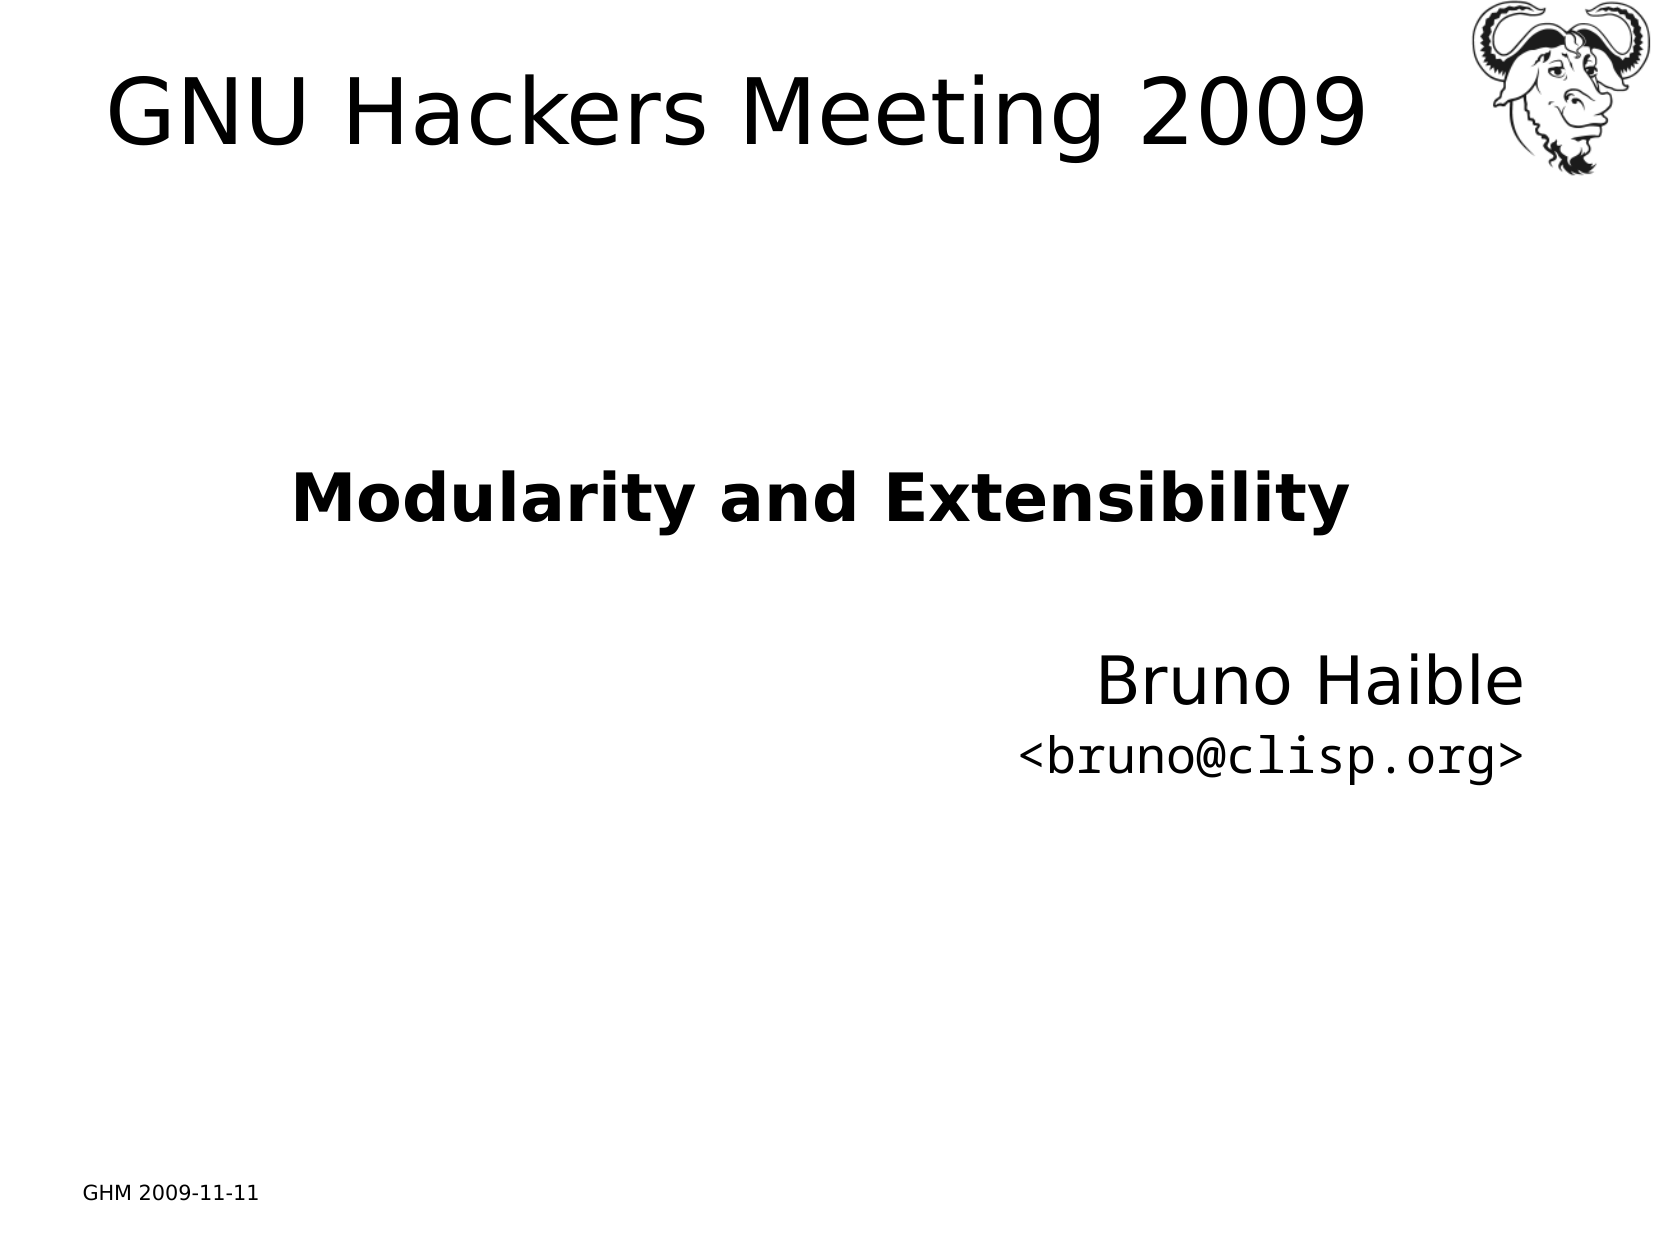

# GNU Hackers Meeting 2009
Modularity and Extensibility
Bruno Haible
<bruno@clisp.org>